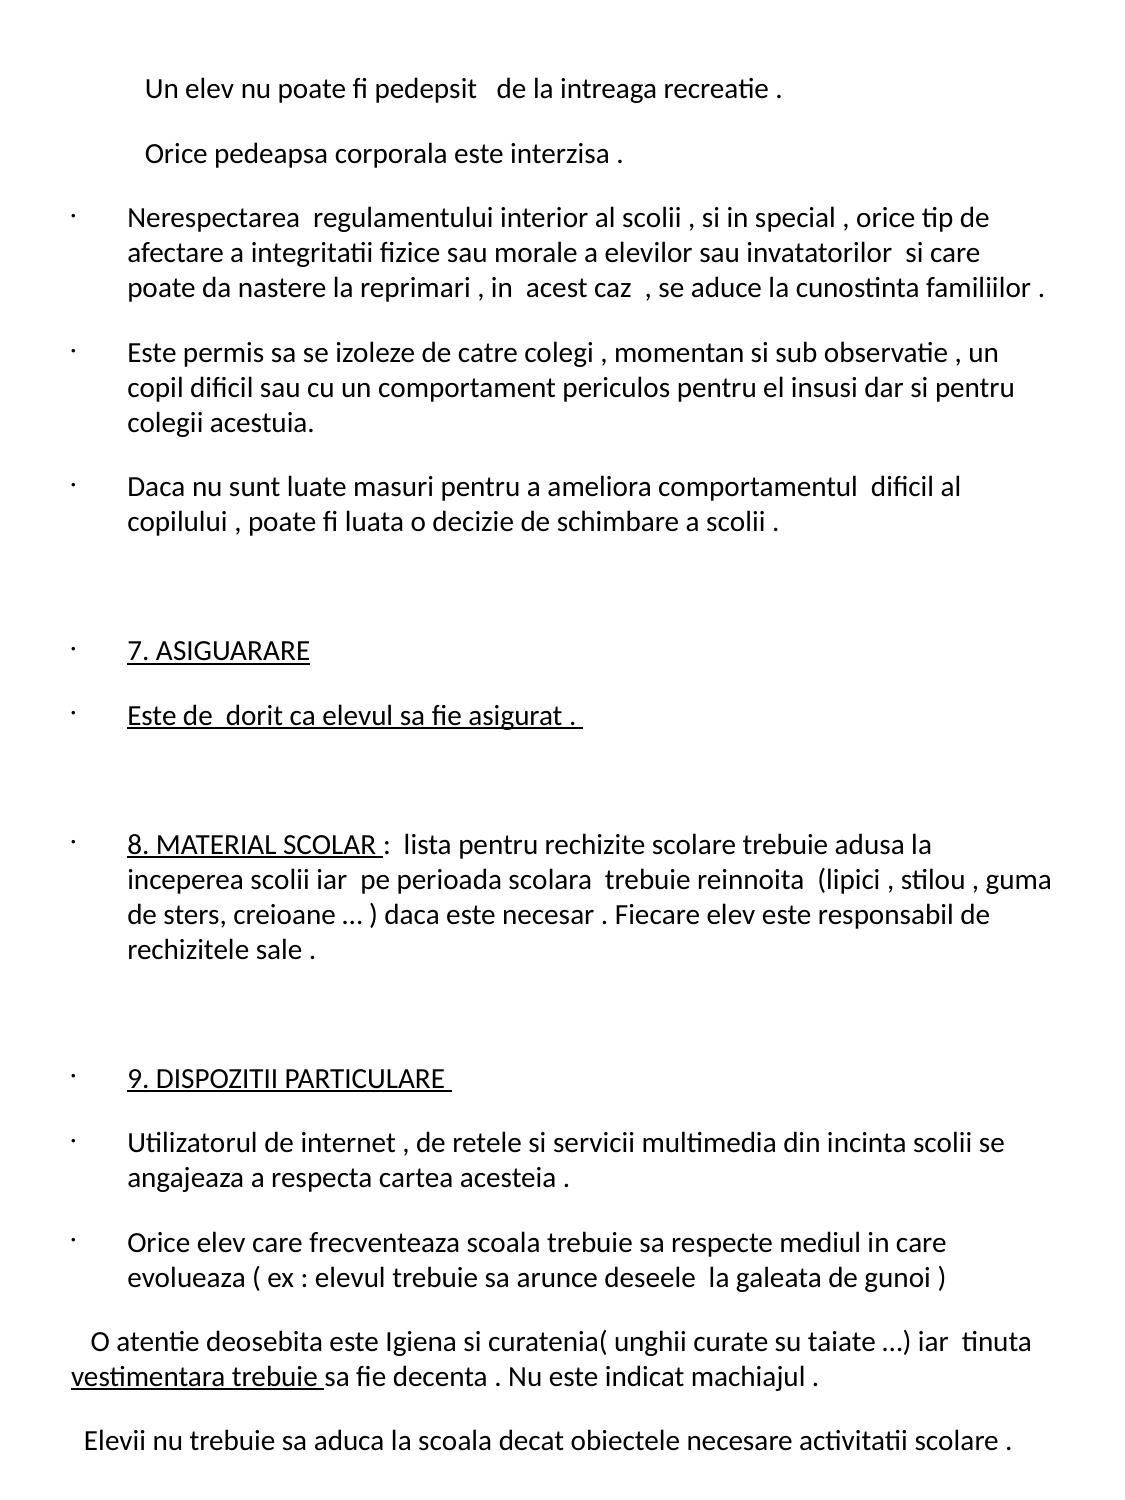

# Un elev nu poate fi pedepsit de la intreaga recreatie .
	Orice pedeapsa corporala este interzisa .
Nerespectarea regulamentului interior al scolii , si in special , orice tip de afectare a integritatii fizice sau morale a elevilor sau invatatorilor si care poate da nastere la reprimari , in acest caz , se aduce la cunostinta familiilor .
Este permis sa se izoleze de catre colegi , momentan si sub observatie , un copil dificil sau cu un comportament periculos pentru el insusi dar si pentru colegii acestuia.
Daca nu sunt luate masuri pentru a ameliora comportamentul dificil al copilului , poate fi luata o decizie de schimbare a scolii .
7. ASIGUARARE
Este de dorit ca elevul sa fie asigurat .
8. MATERIAL SCOLAR : lista pentru rechizite scolare trebuie adusa la inceperea scolii iar pe perioada scolara trebuie reinnoita (lipici , stilou , guma de sters, creioane … ) daca este necesar . Fiecare elev este responsabil de rechizitele sale .
9. DISPOZITII PARTICULARE
Utilizatorul de internet , de retele si servicii multimedia din incinta scolii se angajeaza a respecta cartea acesteia .
Orice elev care frecventeaza scoala trebuie sa respecte mediul in care evolueaza ( ex : elevul trebuie sa arunce deseele la galeata de gunoi )
 O atentie deosebita este Igiena si curatenia( unghii curate su taiate …) iar tinuta vestimentara trebuie sa fie decenta . Nu este indicat machiajul .
 Elevii nu trebuie sa aduca la scoala decat obiectele necesare activitatii scolare .